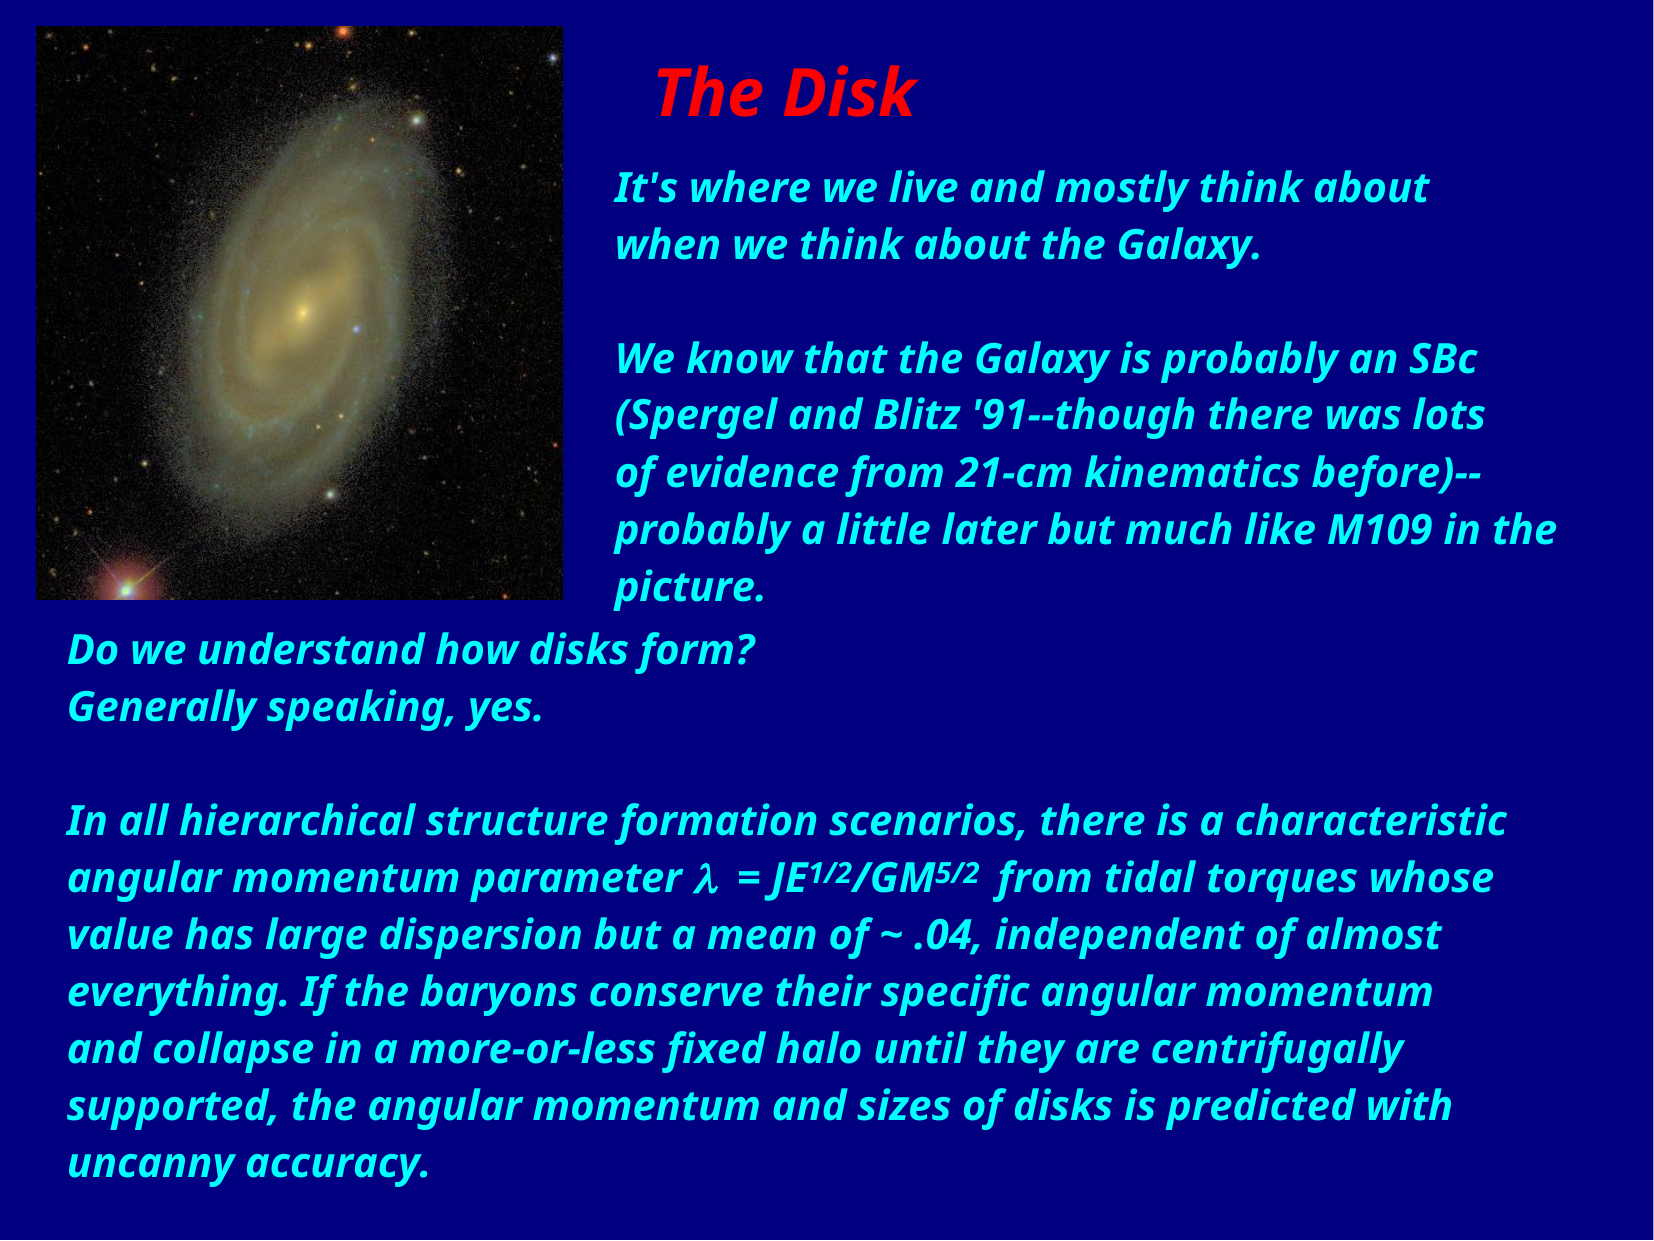

The Disk
It's where we live and mostly think about
when we think about the Galaxy.
We know that the Galaxy is probably an SBc
(Spergel and Blitz '91--though there was lots
of evidence from 21-cm kinematics before)--
probably a little later but much like M109 in the
picture.
Do we understand how disks form?
Generally speaking, yes.
In all hierarchical structure formation scenarios, there is a characteristic
angular momentum parameter l = JE1/2/GM5/2 from tidal torques whose
value has large dispersion but a mean of ~ .04, independent of almost
everything. If the baryons conserve their specific angular momentum
and collapse in a more-or-less fixed halo until they are centrifugally
supported, the angular momentum and sizes of disks is predicted with
uncanny accuracy.
But the devil is (or may be) in the details....